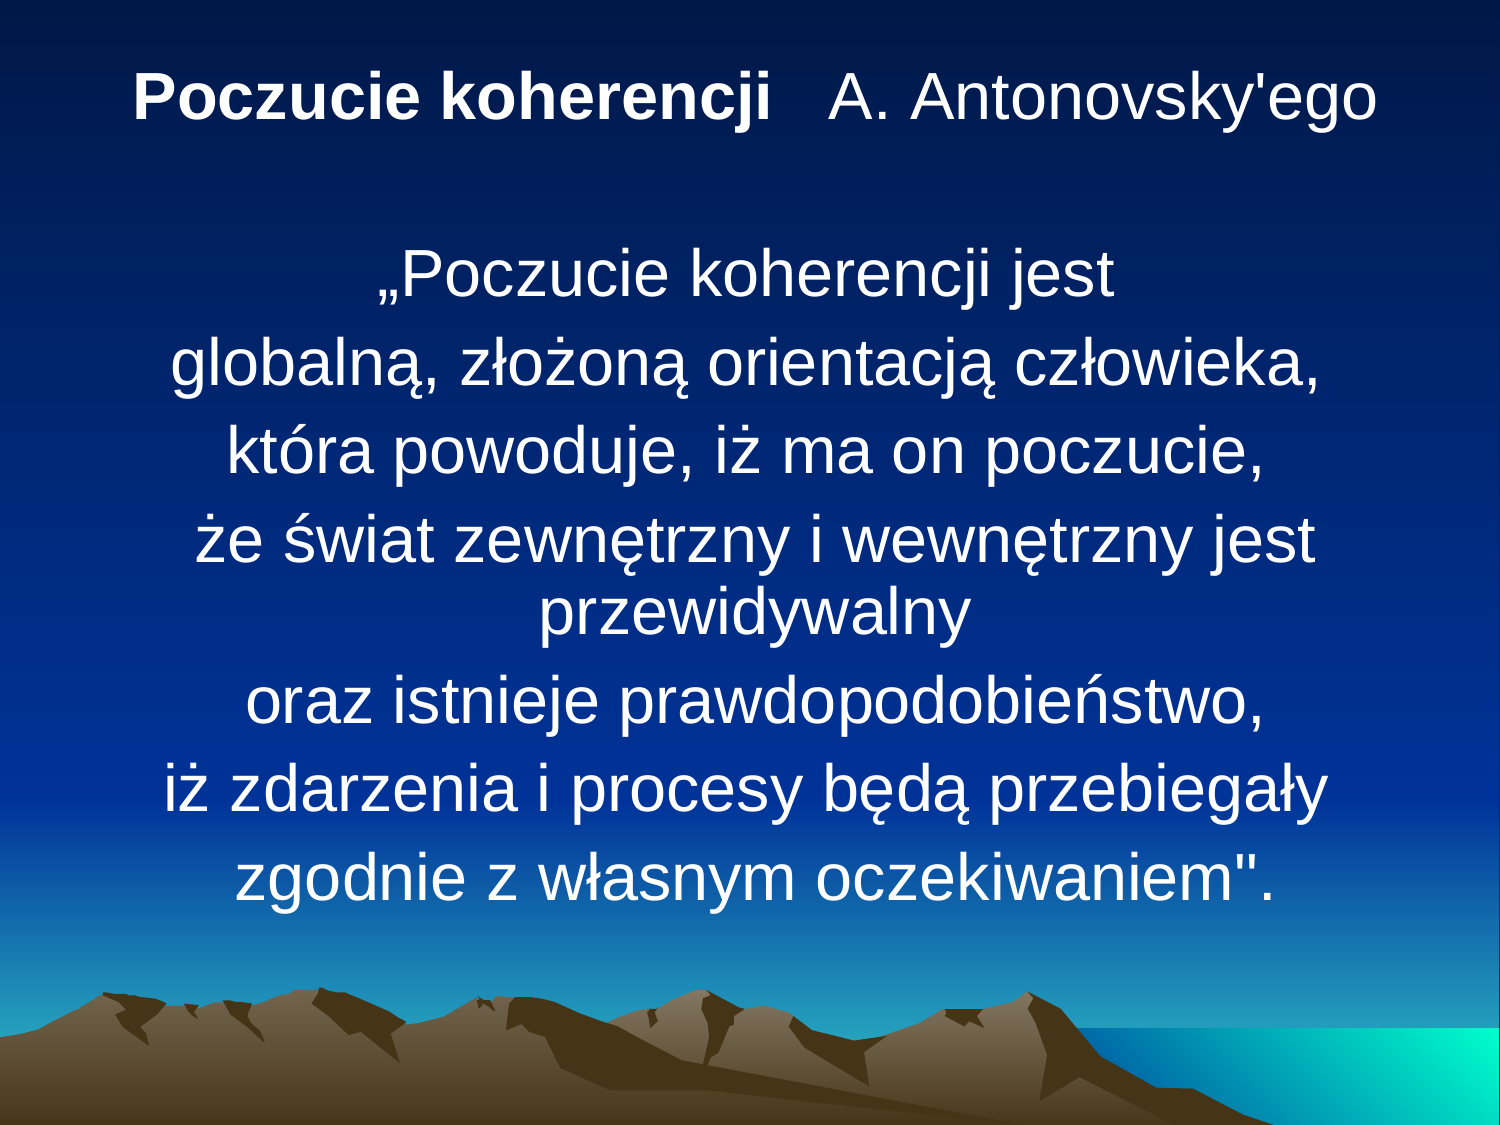

Poczucie koherencji A. Antonovsky'ego
„Poczucie koherencji jest
globalną, złożoną orientacją człowieka,
która powoduje, iż ma on poczucie,
że świat zewnętrzny i wewnętrzny jest przewidywalny
 oraz istnieje prawdopodobieństwo,
iż zdarzenia i procesy będą przebiegały
zgodnie z własnym oczekiwaniem".